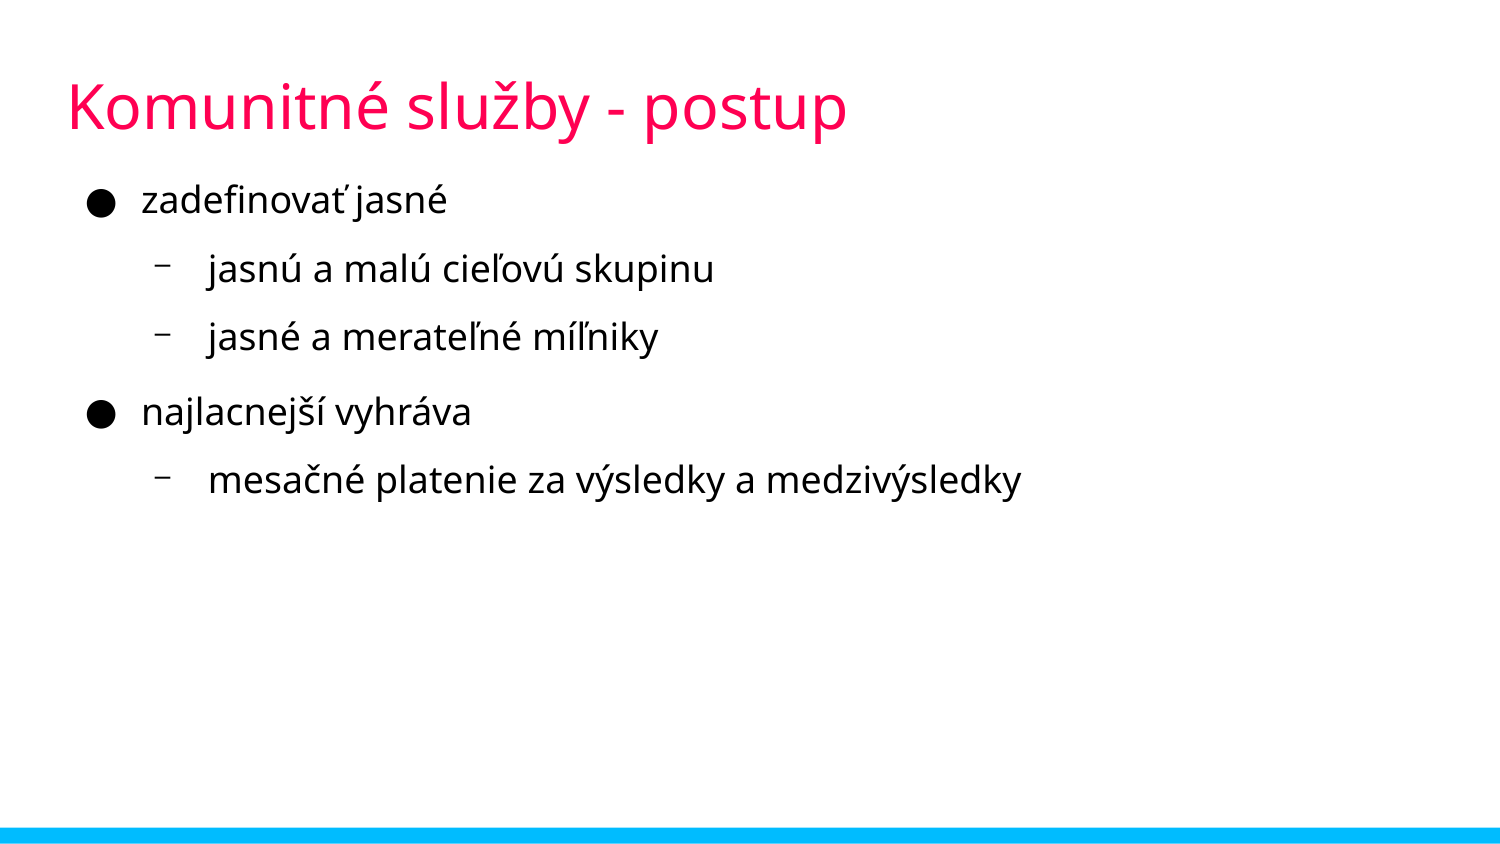

# Komunitné služby - postup
zadefinovať jasné
jasnú a malú cieľovú skupinu
jasné a merateľné míľniky
najlacnejší vyhráva
mesačné platenie za výsledky a medzivýsledky